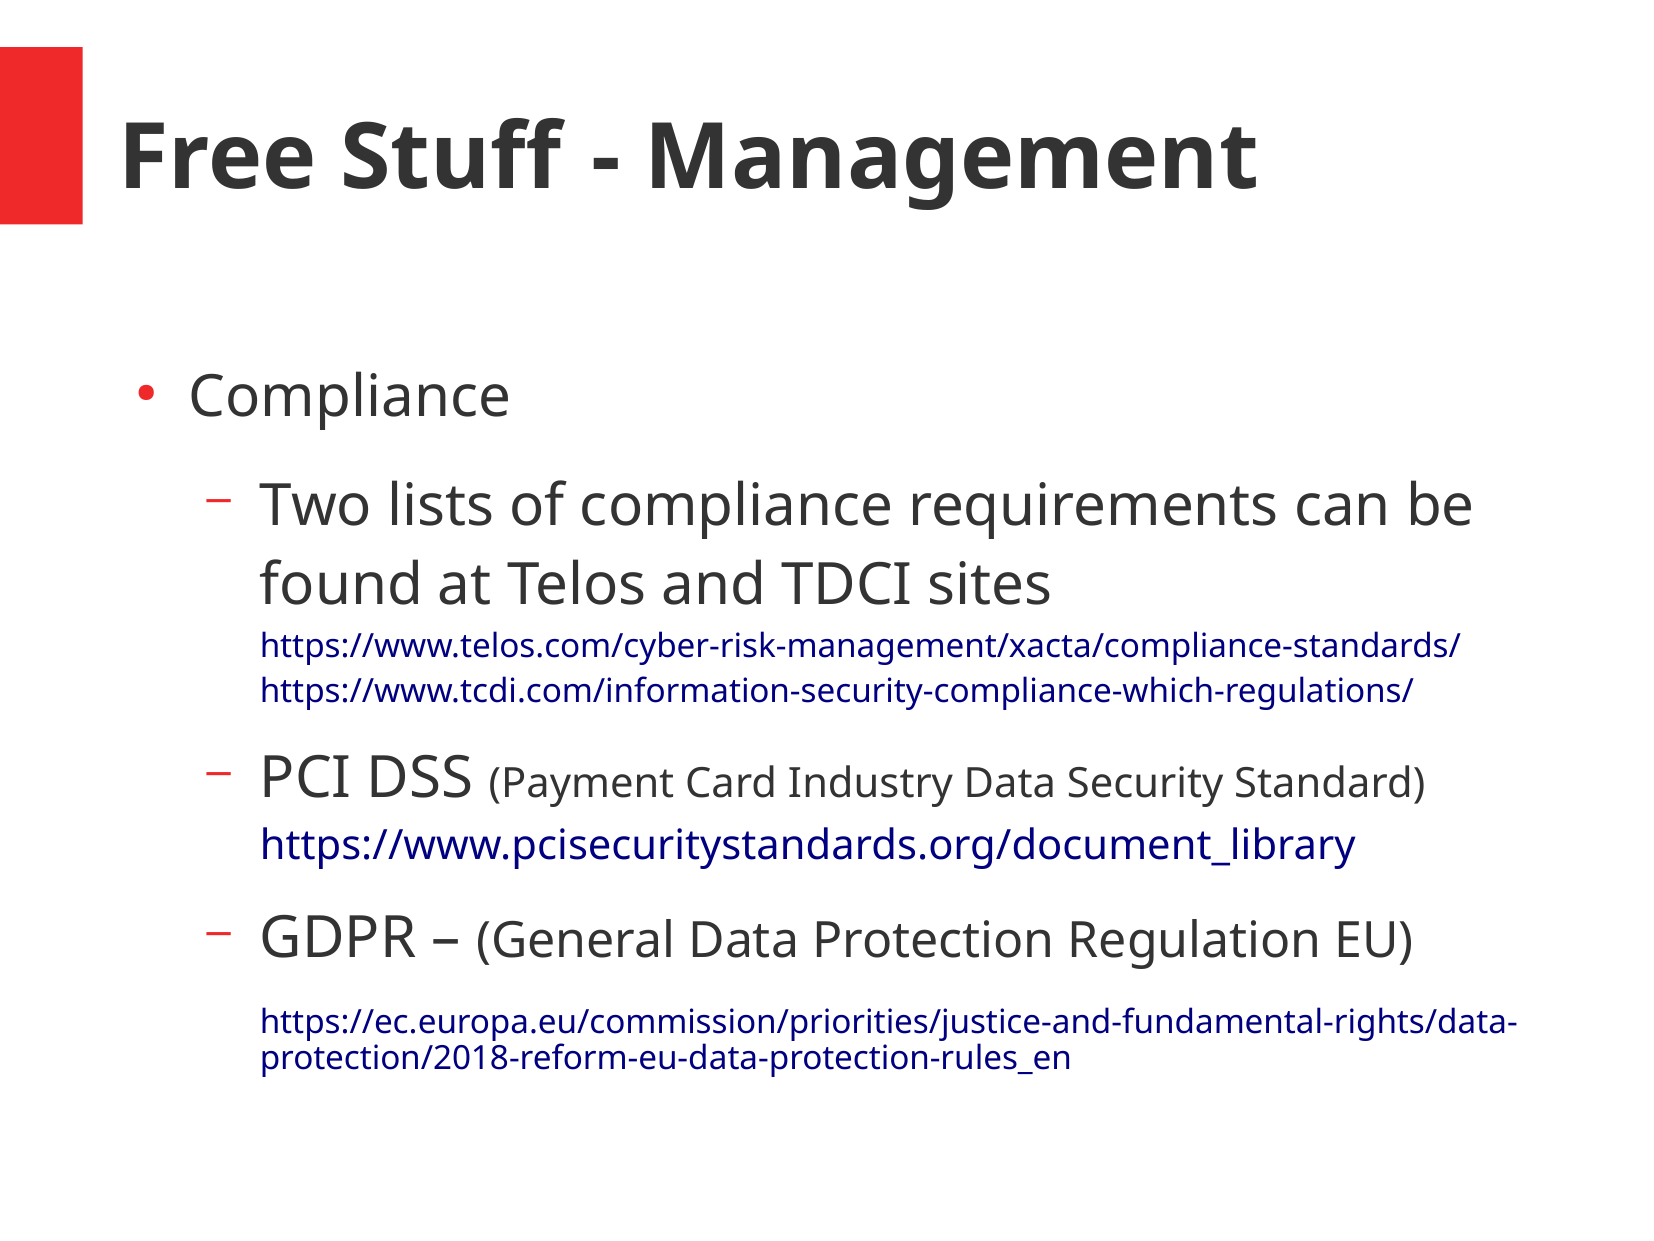

# Free Stuff	 - Management
Compliance
Two lists of compliance requirements can be found at Telos and TDCI sites https://www.telos.com/cyber-risk-management/xacta/compliance-standards/ https://www.tcdi.com/information-security-compliance-which-regulations/
PCI DSS (Payment Card Industry Data Security Standard) https://www.pcisecuritystandards.org/document_library
GDPR – (General Data Protection Regulation EU)
https://ec.europa.eu/commission/priorities/justice-and-fundamental-rights/data-protection/2018-reform-eu-data-protection-rules_en